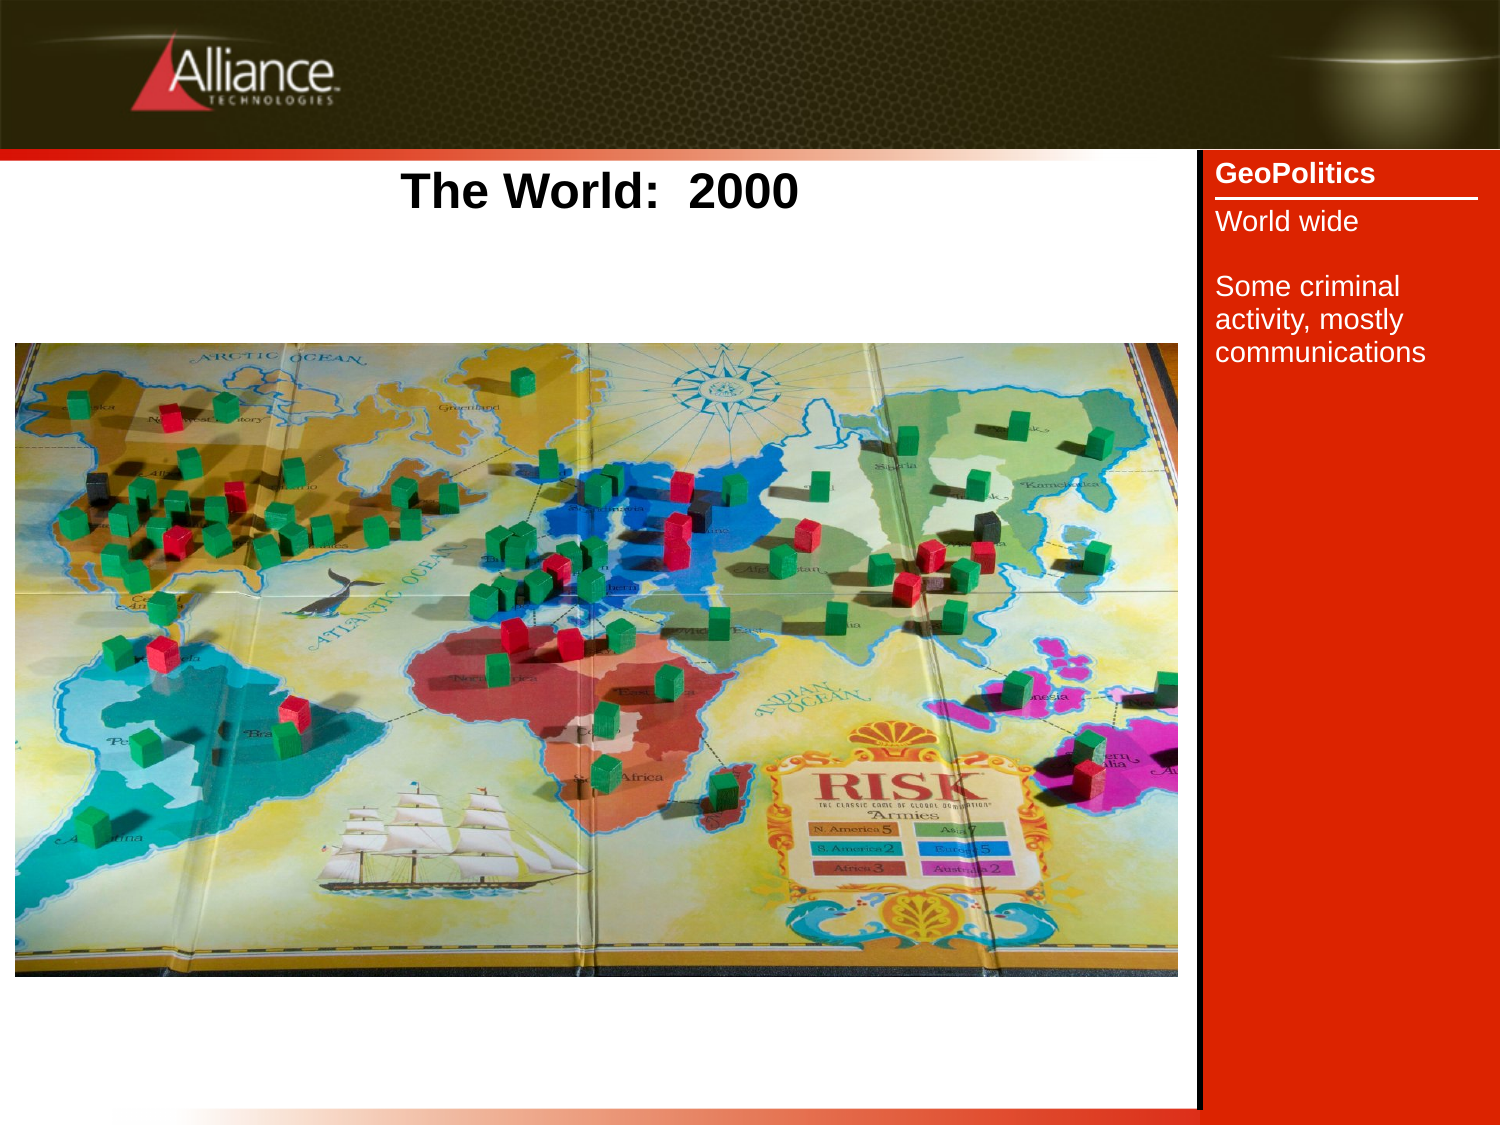

GeoPolitics
The World: 2000
World wide
Some criminal activity, mostly communications